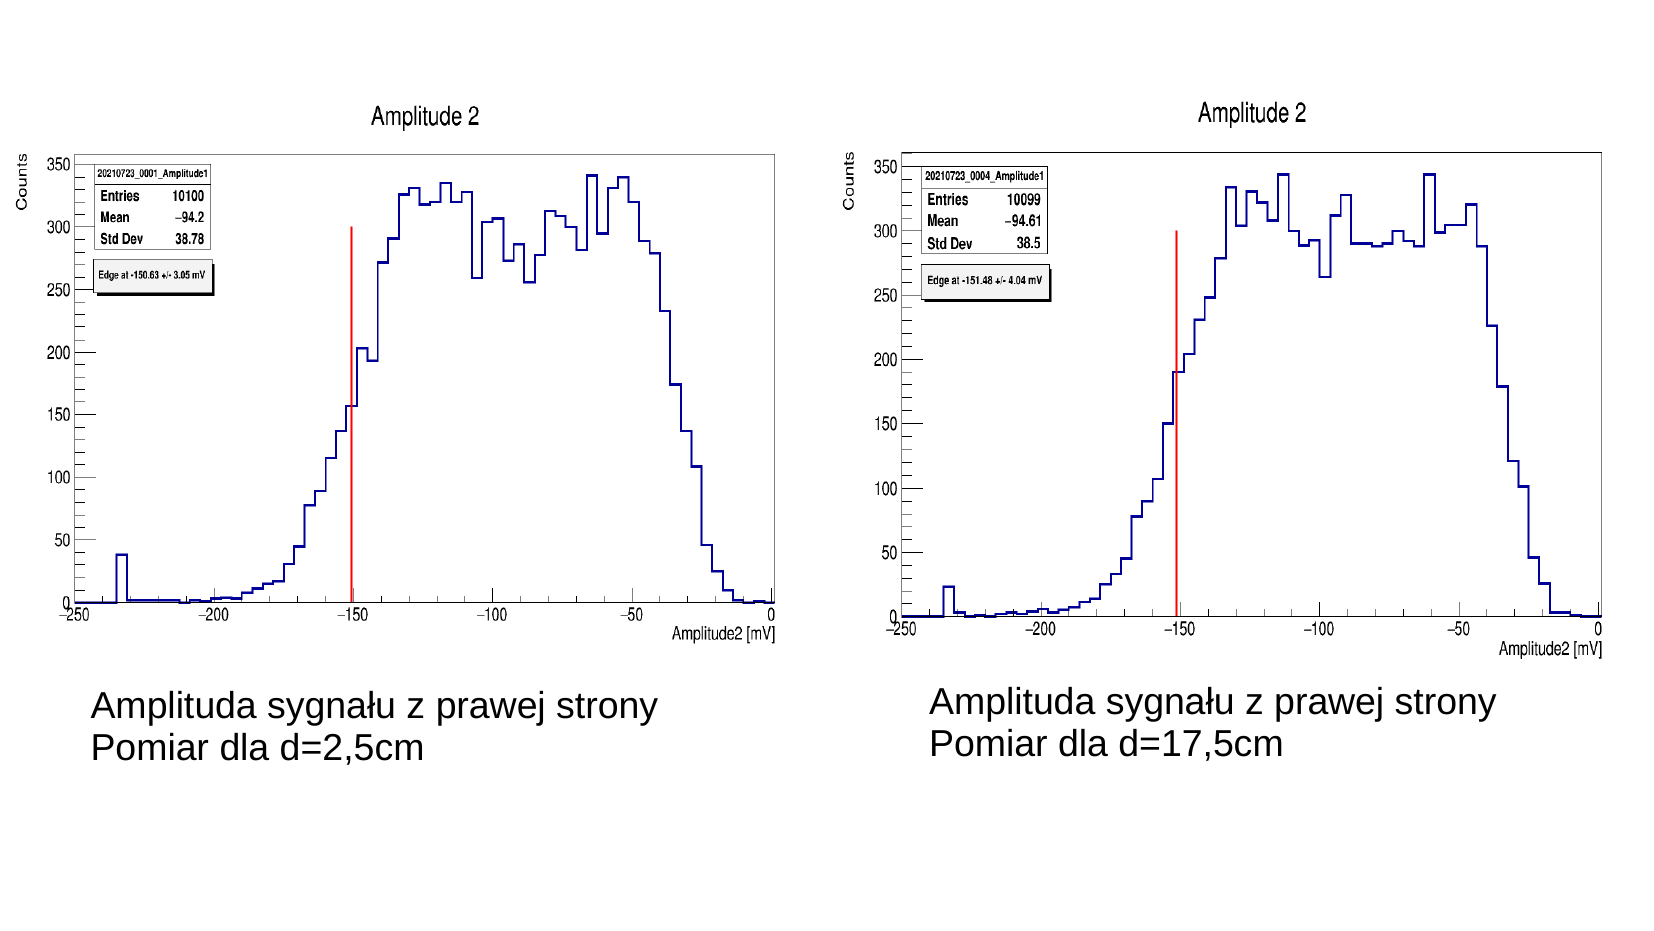

Amplituda sygnału z prawej strony
Pomiar dla d=17,5cm
Amplituda sygnału z prawej strony
Pomiar dla d=2,5cm